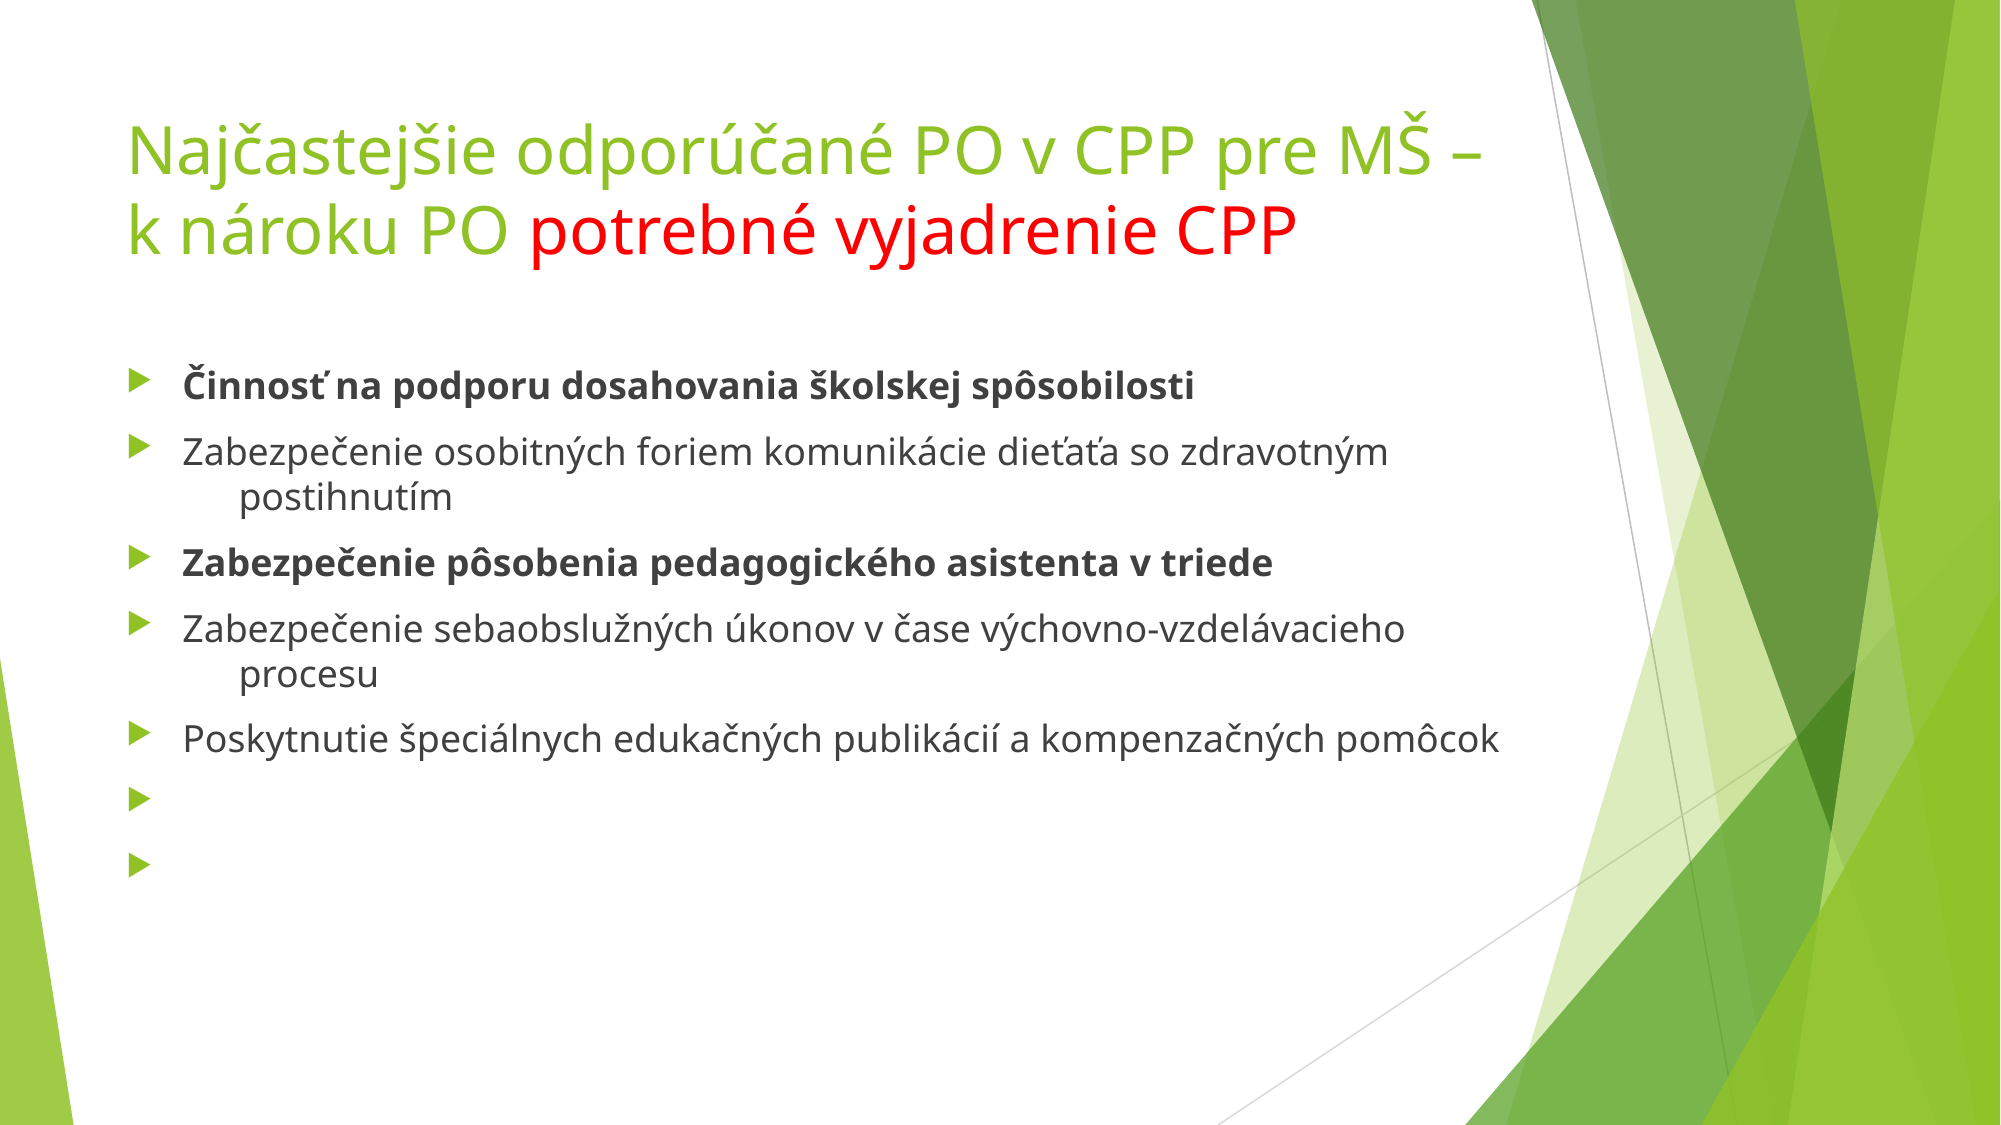

# Najčastejšie odporúčané PO v CPP pre MŠ – k nároku PO potrebné vyjadrenie CPP
Činnosť na podporu dosahovania školskej spôsobilosti
Zabezpečenie osobitných foriem komunikácie dieťaťa so zdravotným postihnutím
Zabezpečenie pôsobenia pedagogického asistenta v triede
Zabezpečenie sebaobslužných úkonov v čase výchovno-vzdelávacieho procesu
Poskytnutie špeciálnych edukačných publikácií a kompenzačných pomôcok